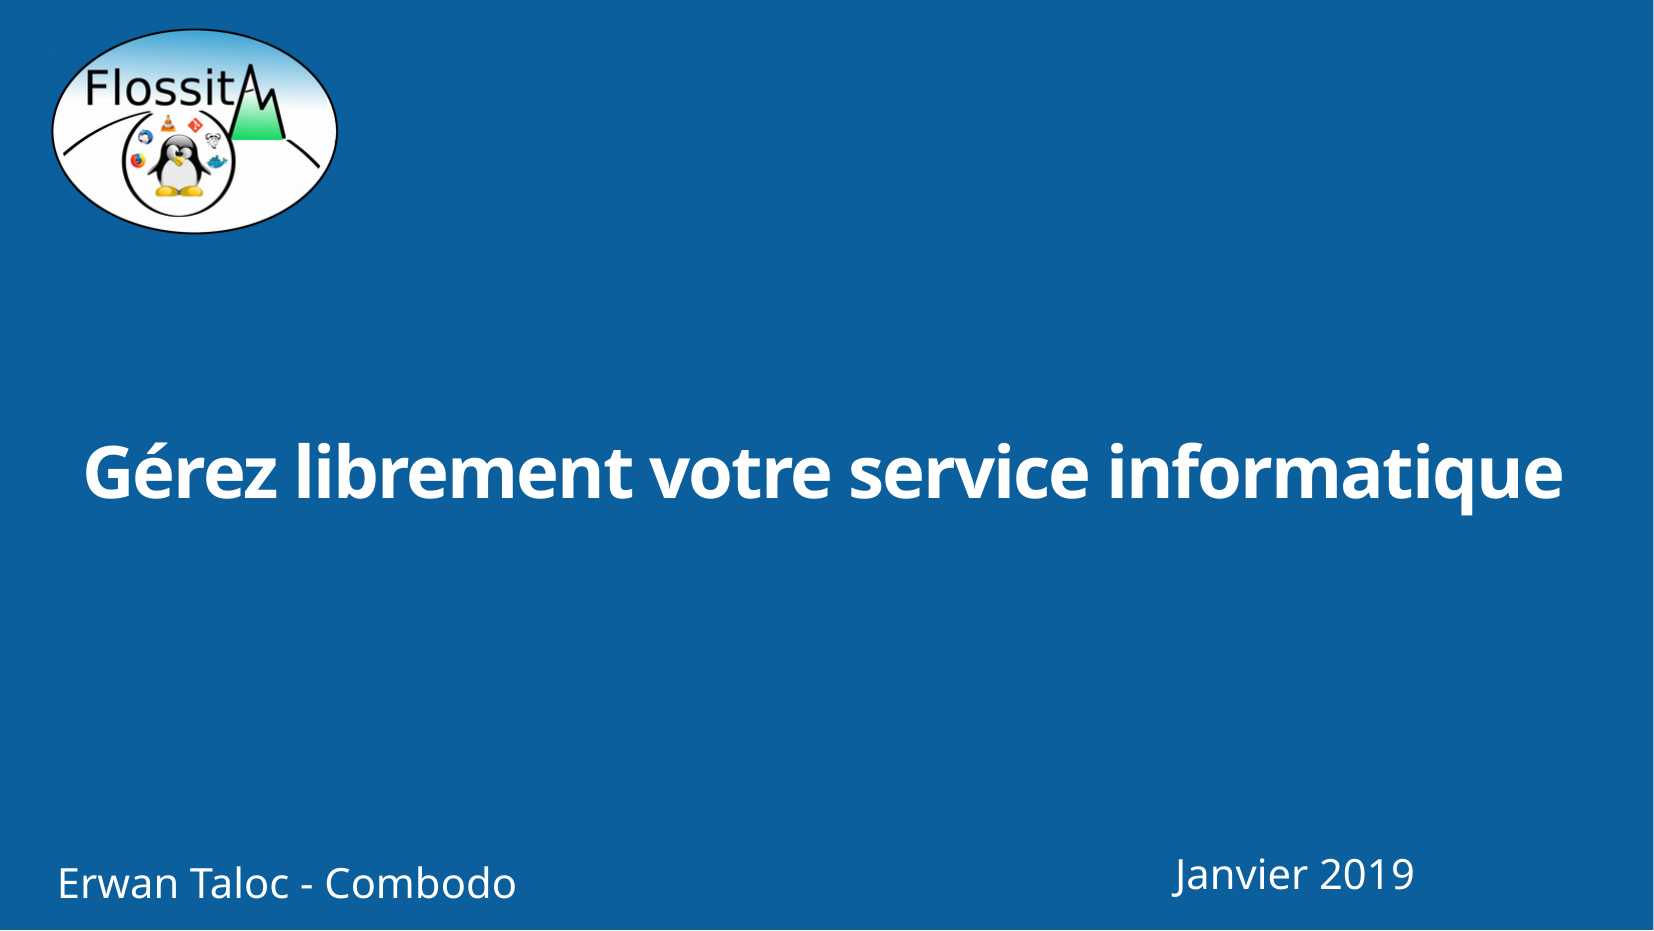

# Gérez librement votre service informatique
Erwan Taloc - Combodo
Janvier 2019